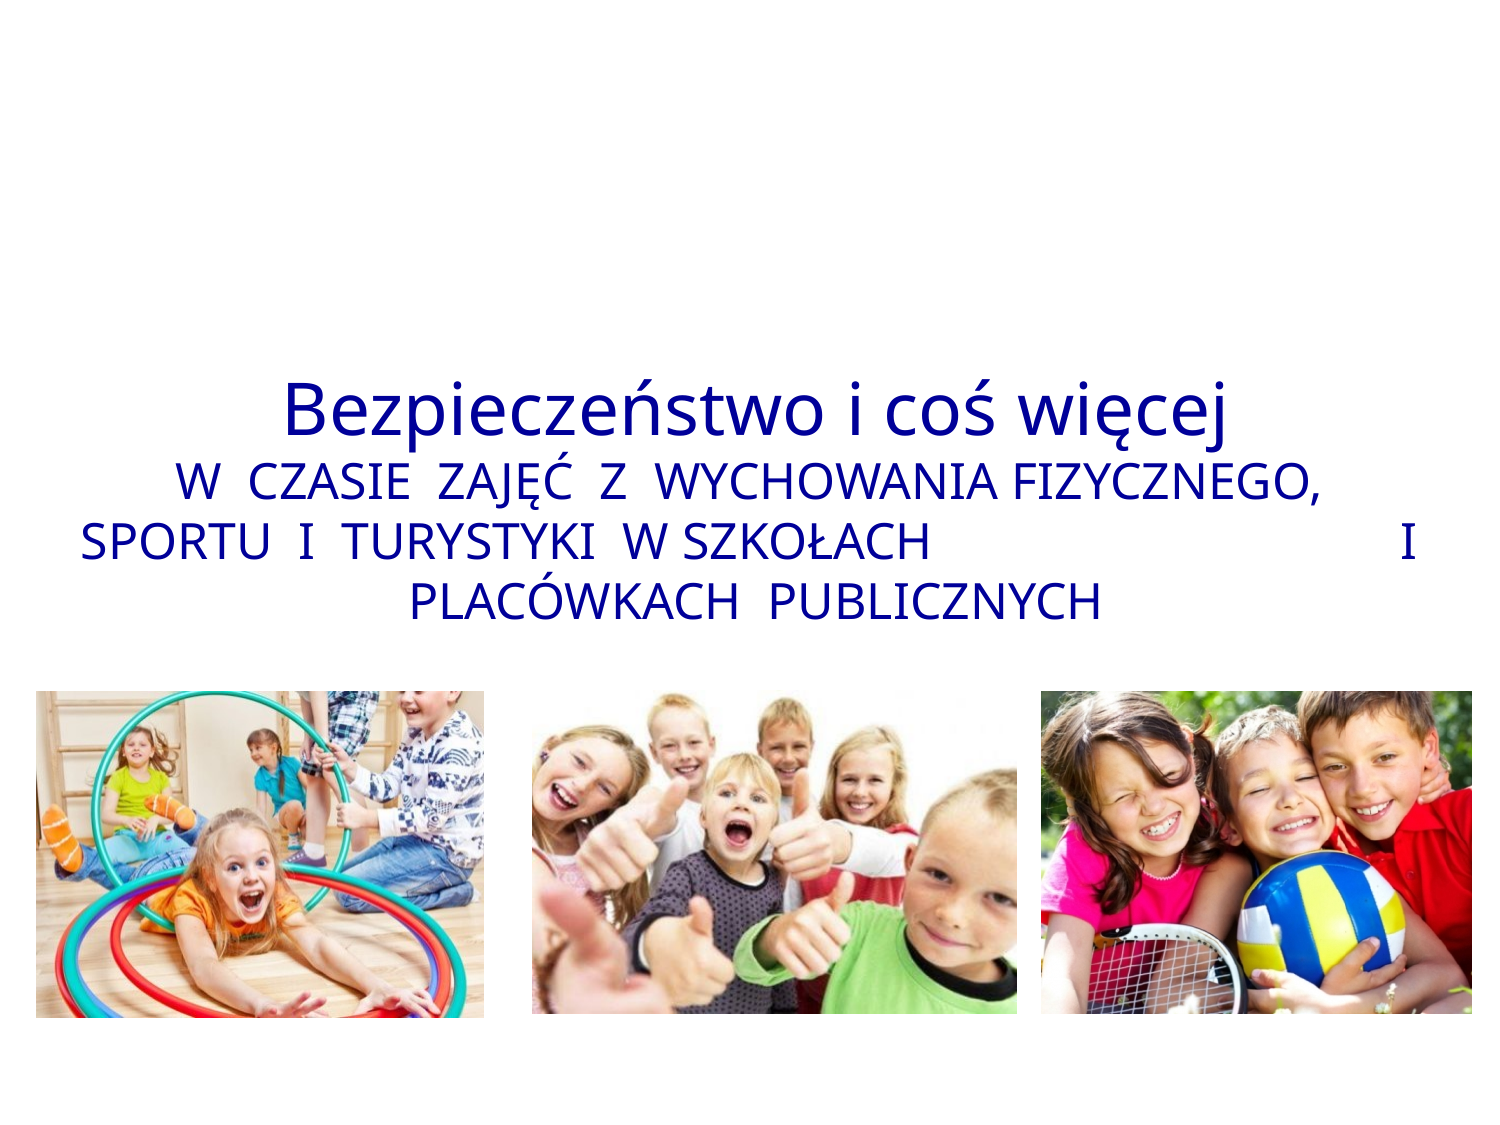

# Bezpieczeństwo i coś więcej W CZASIE ZAJĘĆ Z WYCHOWANIA FIZYCZNEGO, SPORTU I TURYSTYKI W SZKOŁACH I PLACÓWKACH PUBLICZNYCH